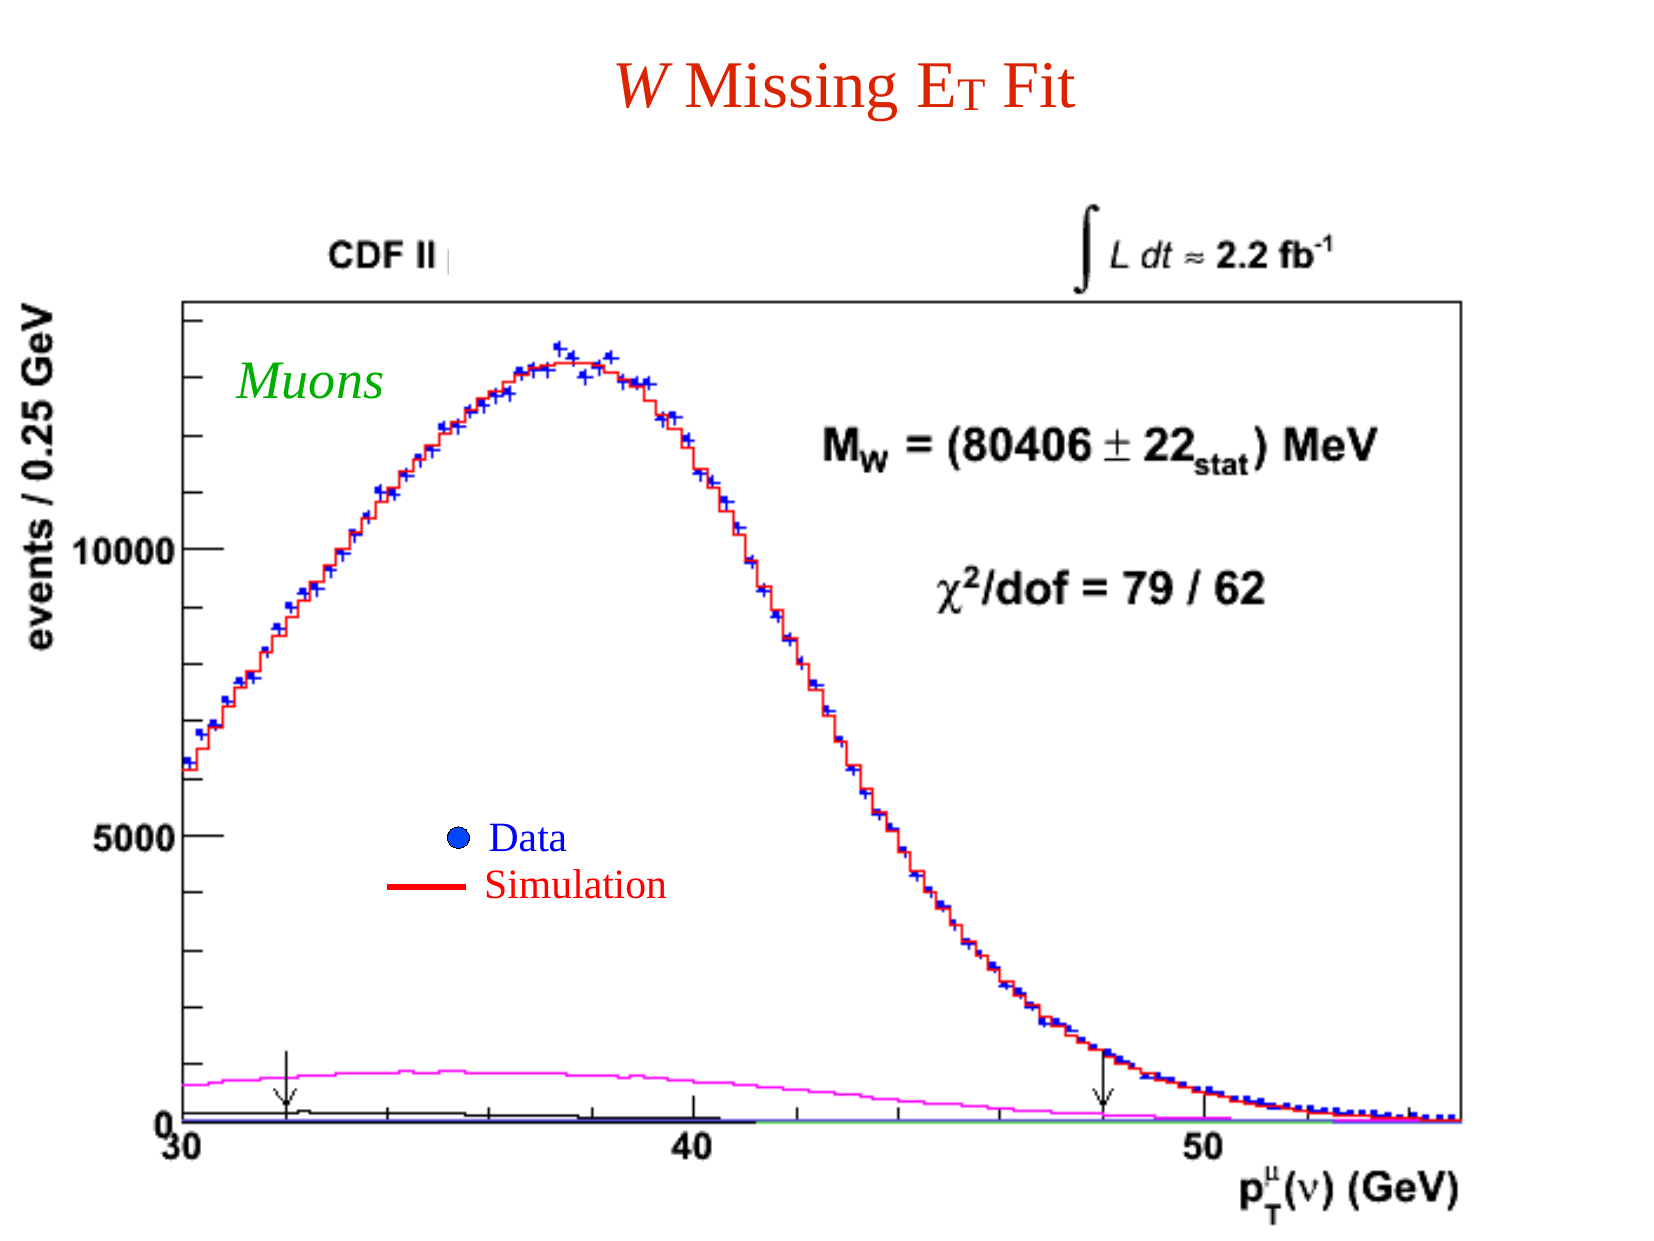

# W Missing ET Fit
Muons
Data
Simulation